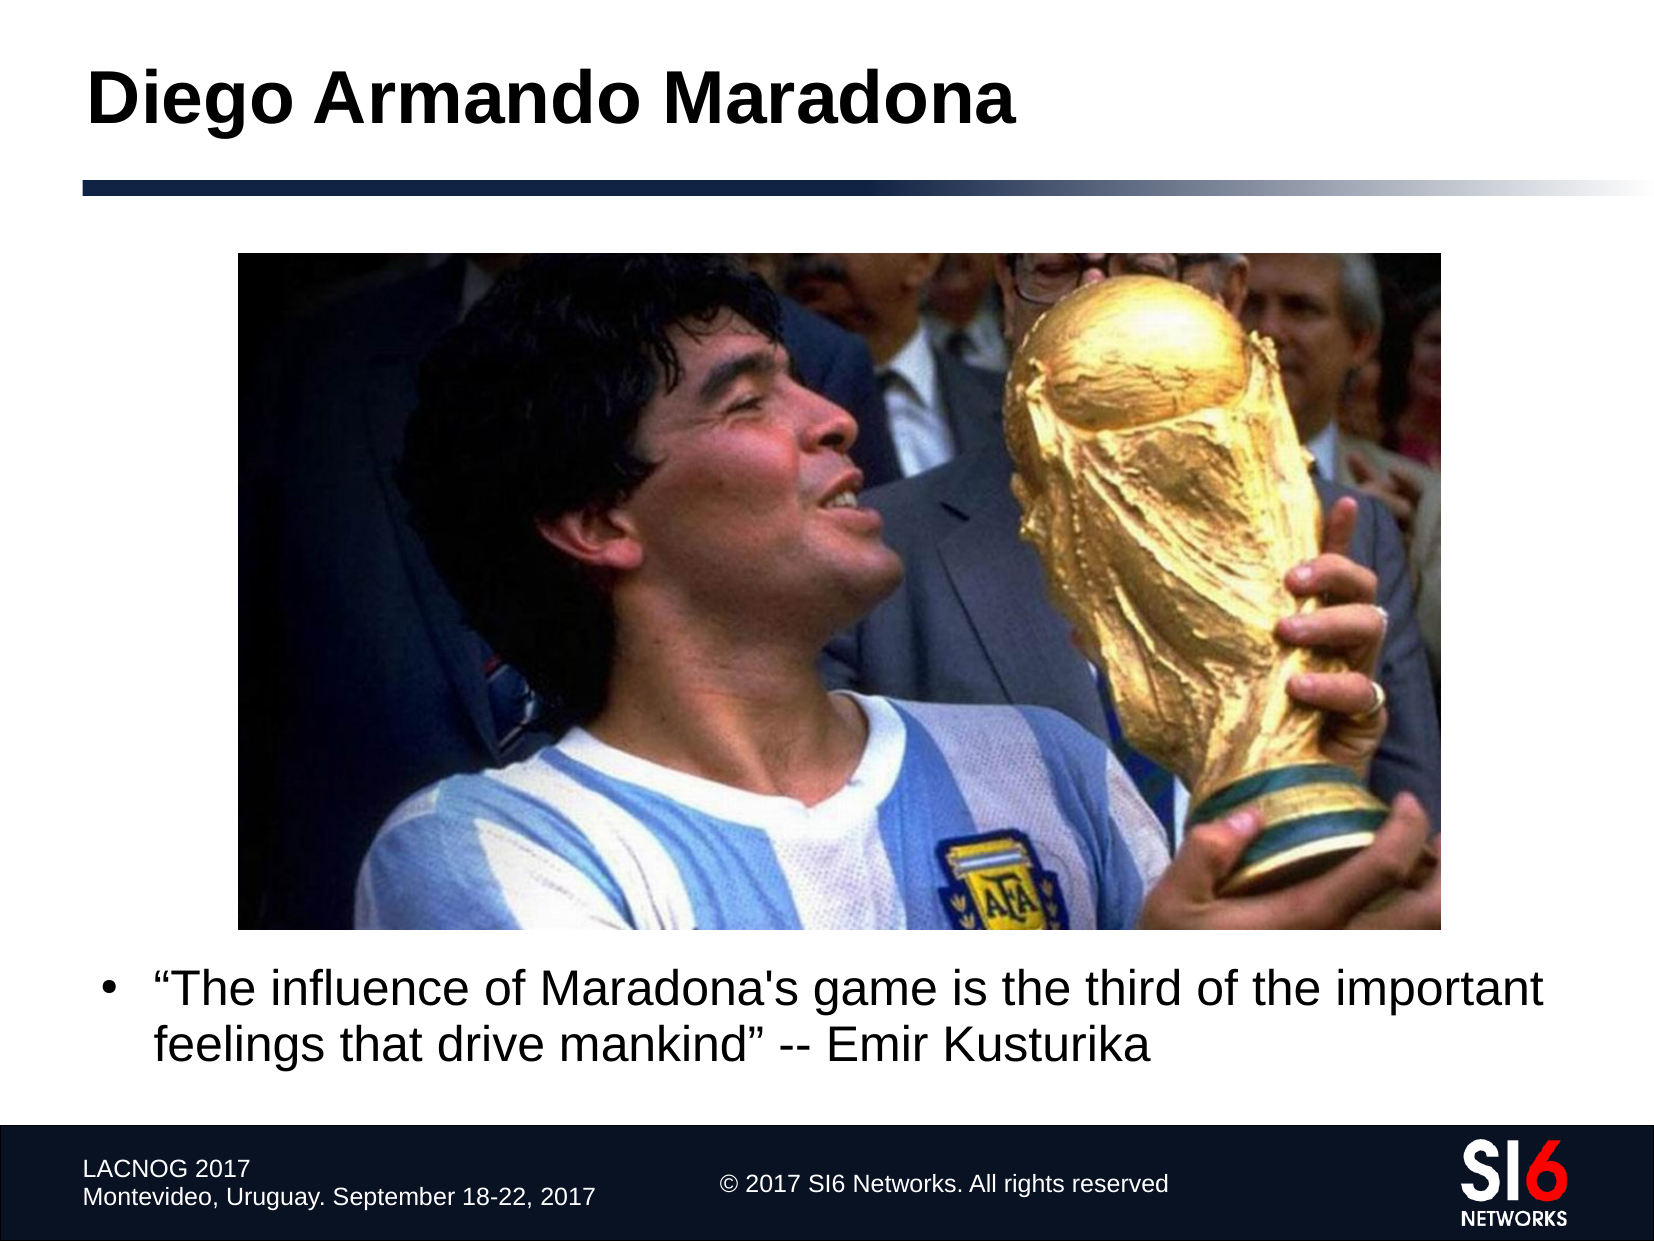

# Diego Armando Maradona
“The influence of Maradona's game is the third of the important feelings that drive mankind” -- Emir Kusturika